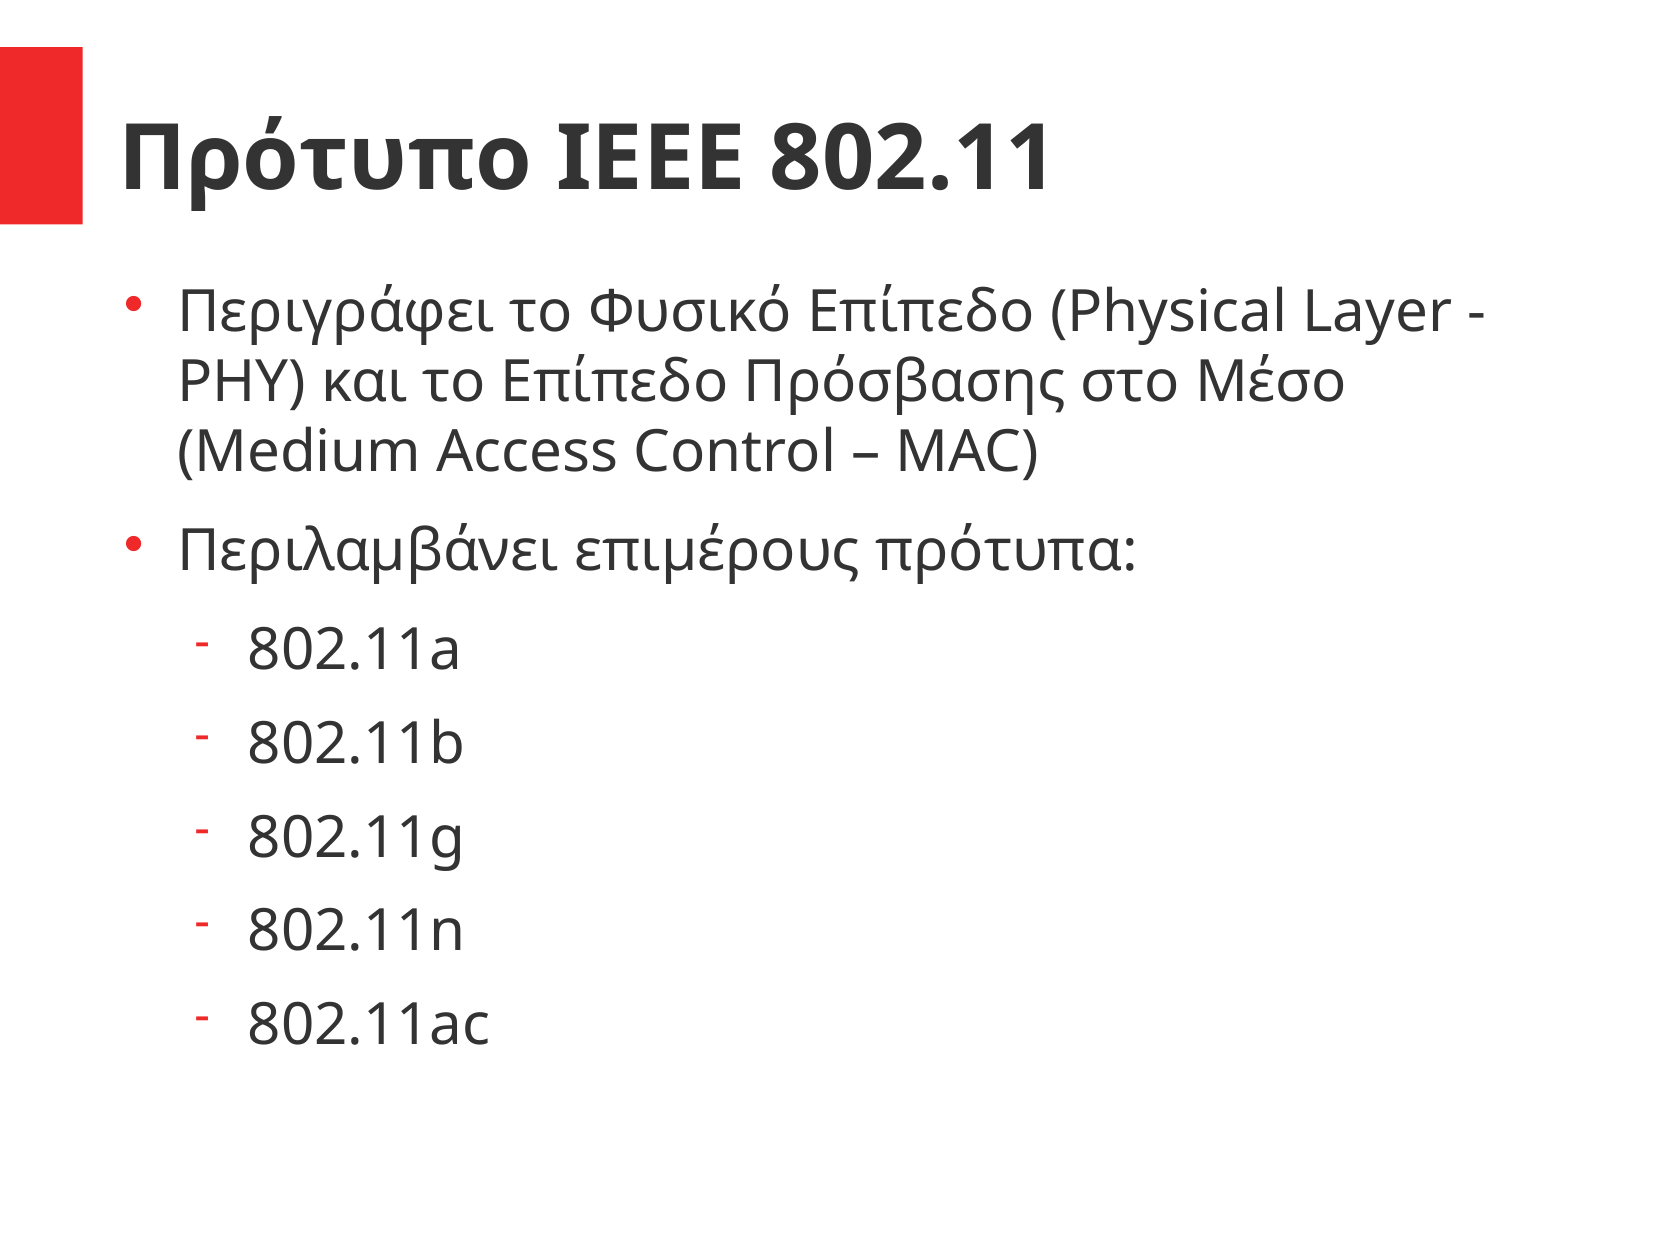

Πρότυπο ΙΕΕΕ 802.11
Περιγράφει το Φυσικό Επίπεδο (Physical Layer - PHY) και το Επίπεδο Πρόσβασης στο Μέσο (Medium Access Control – MAC)
Περιλαμβάνει επιμέρους πρότυπα:
802.11a
802.11b
802.11g
802.11n
802.11ac